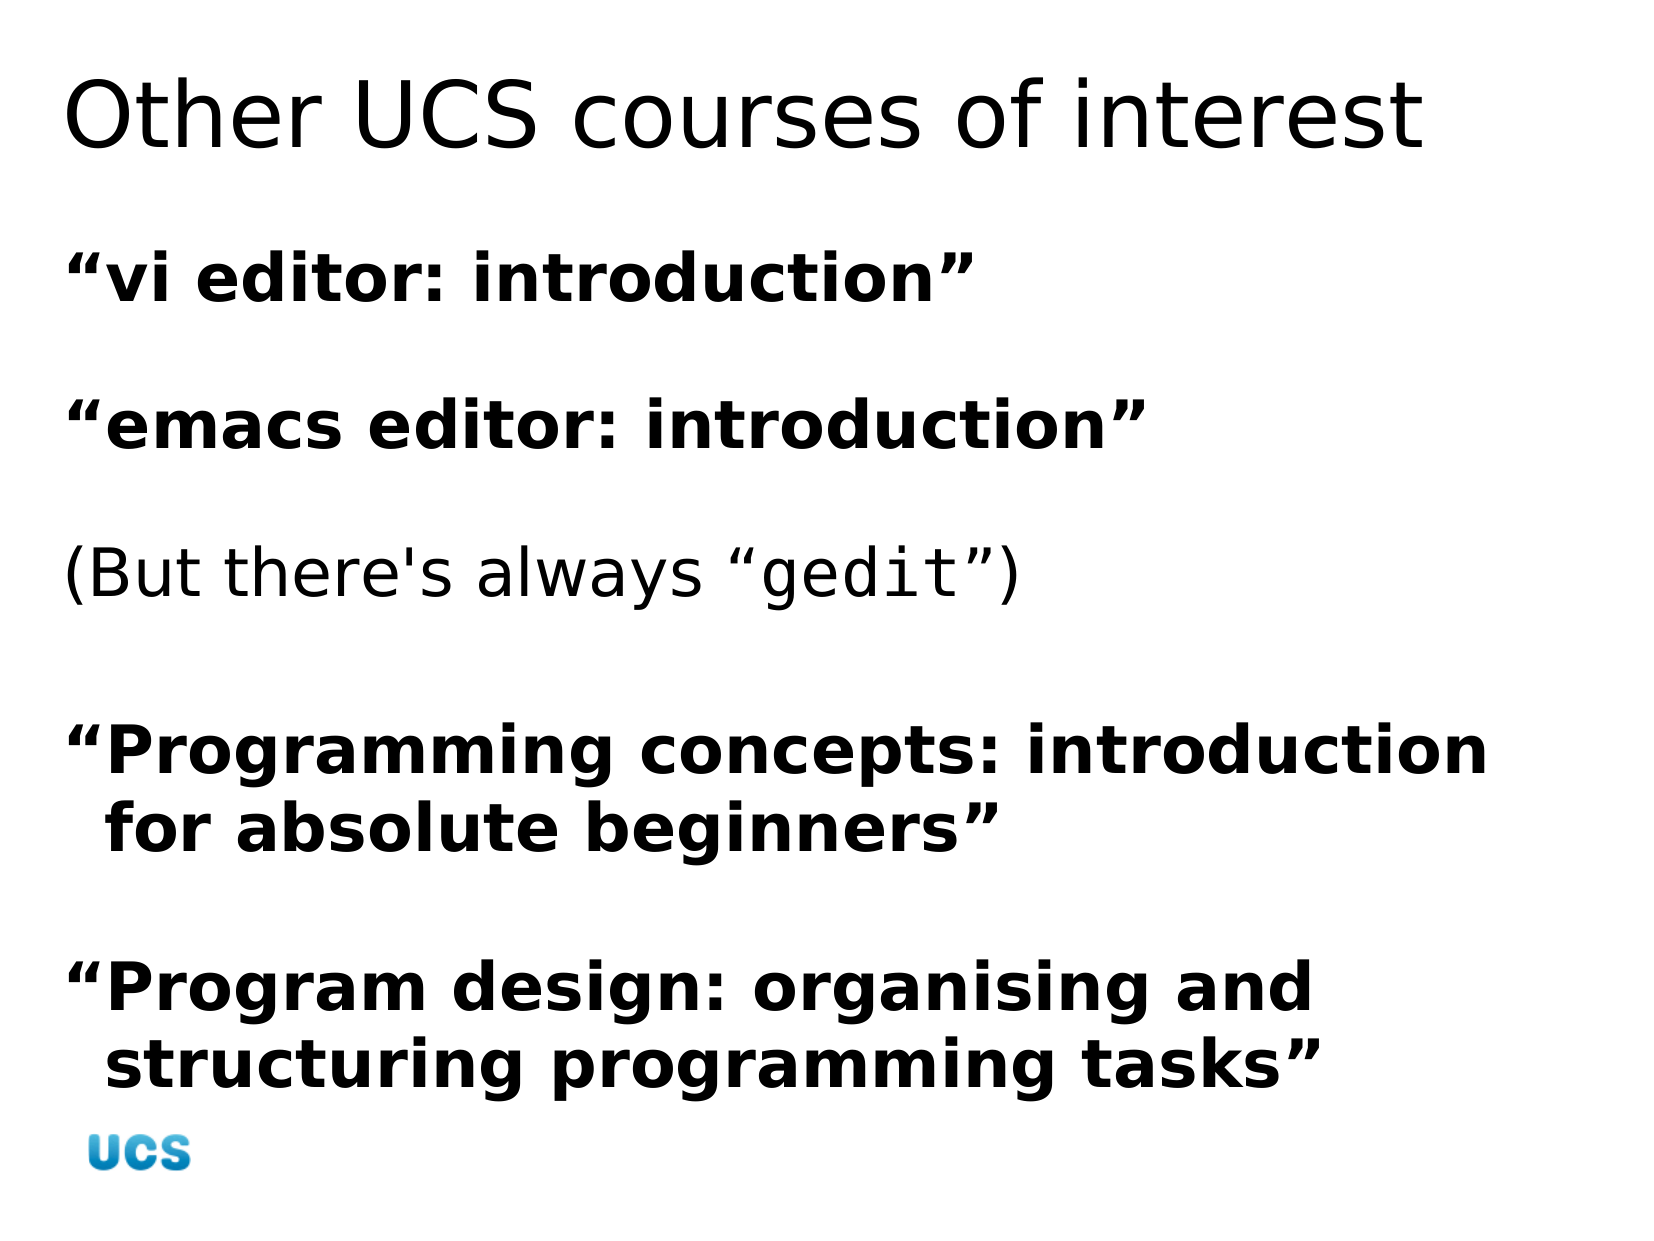

Other UCS courses of interest
“vi editor: introduction”
“emacs editor: introduction”
(But there's always “gedit”)
“Programming concepts: introduction
	for absolute beginners”
“Program design: organising and
	structuring programming tasks”